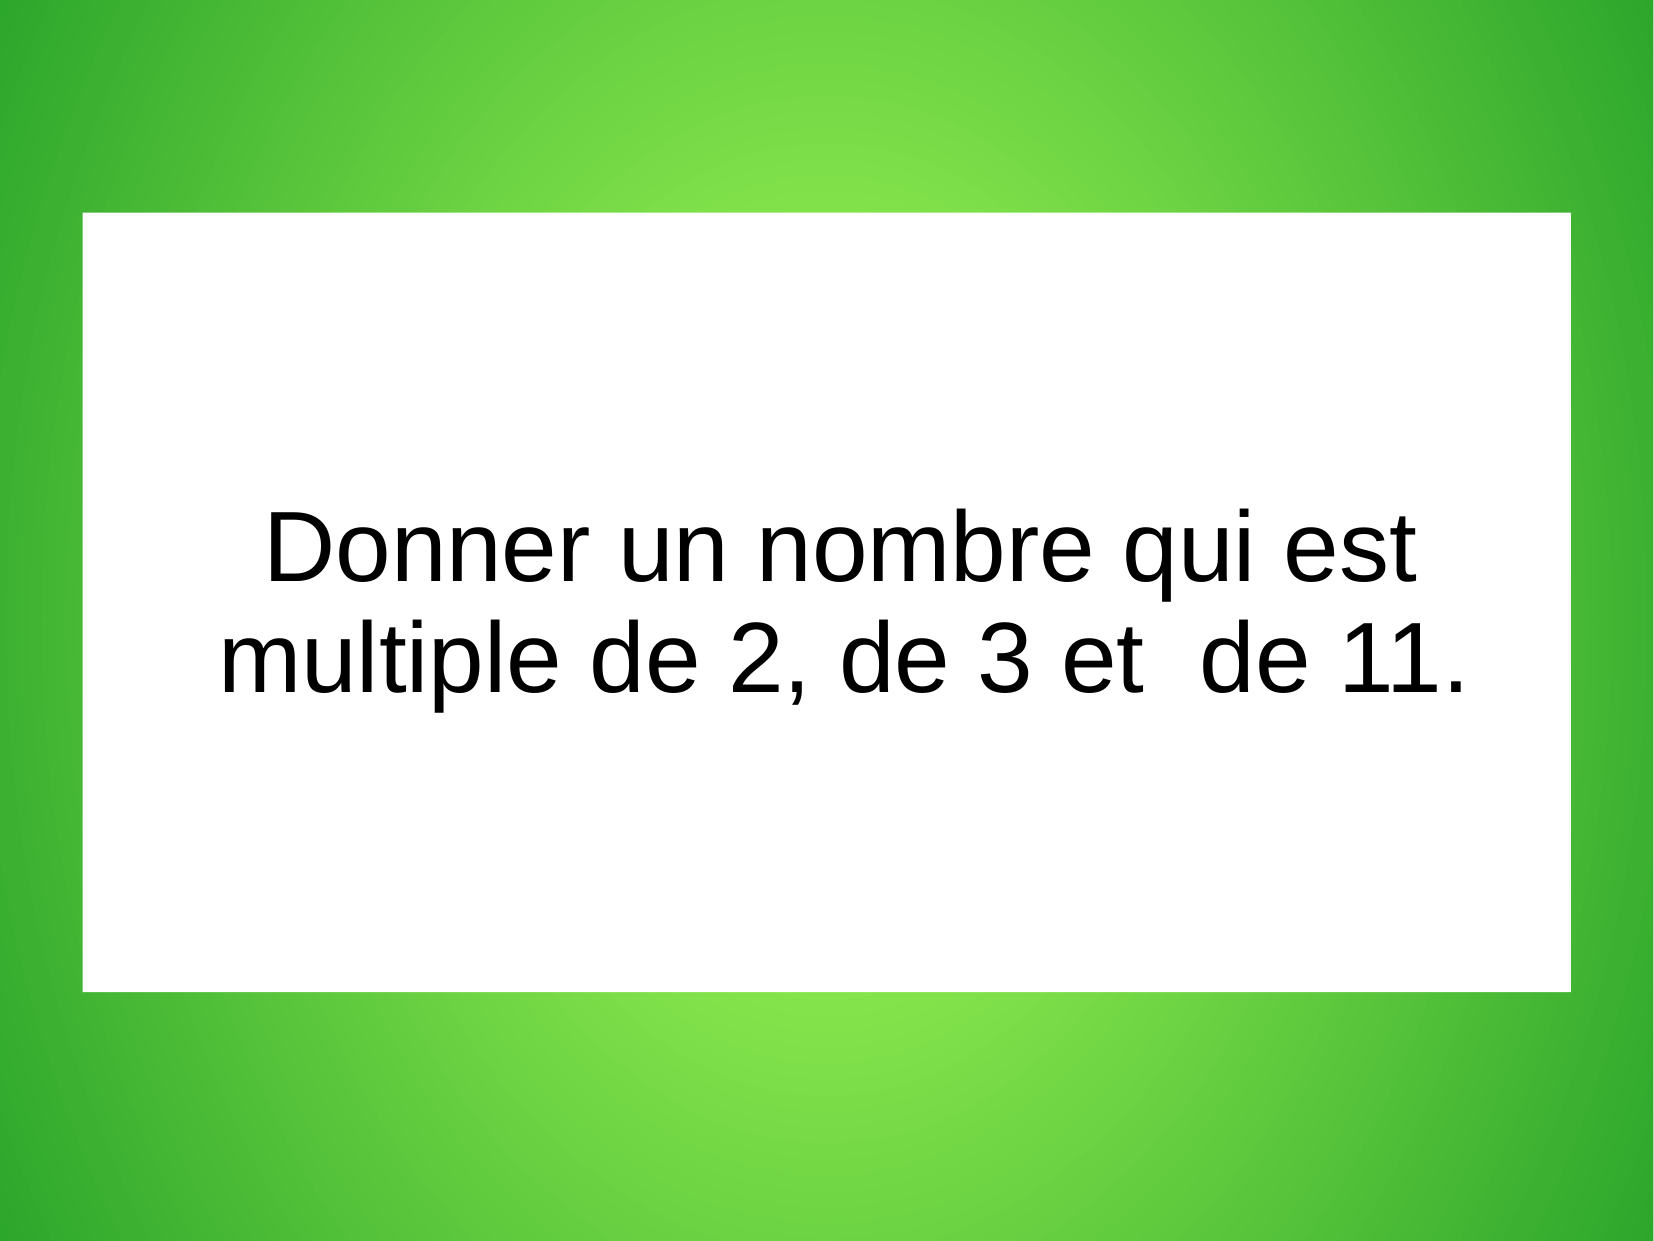

# Donner un nombre qui est multiple de 2, de 3 et de 11.